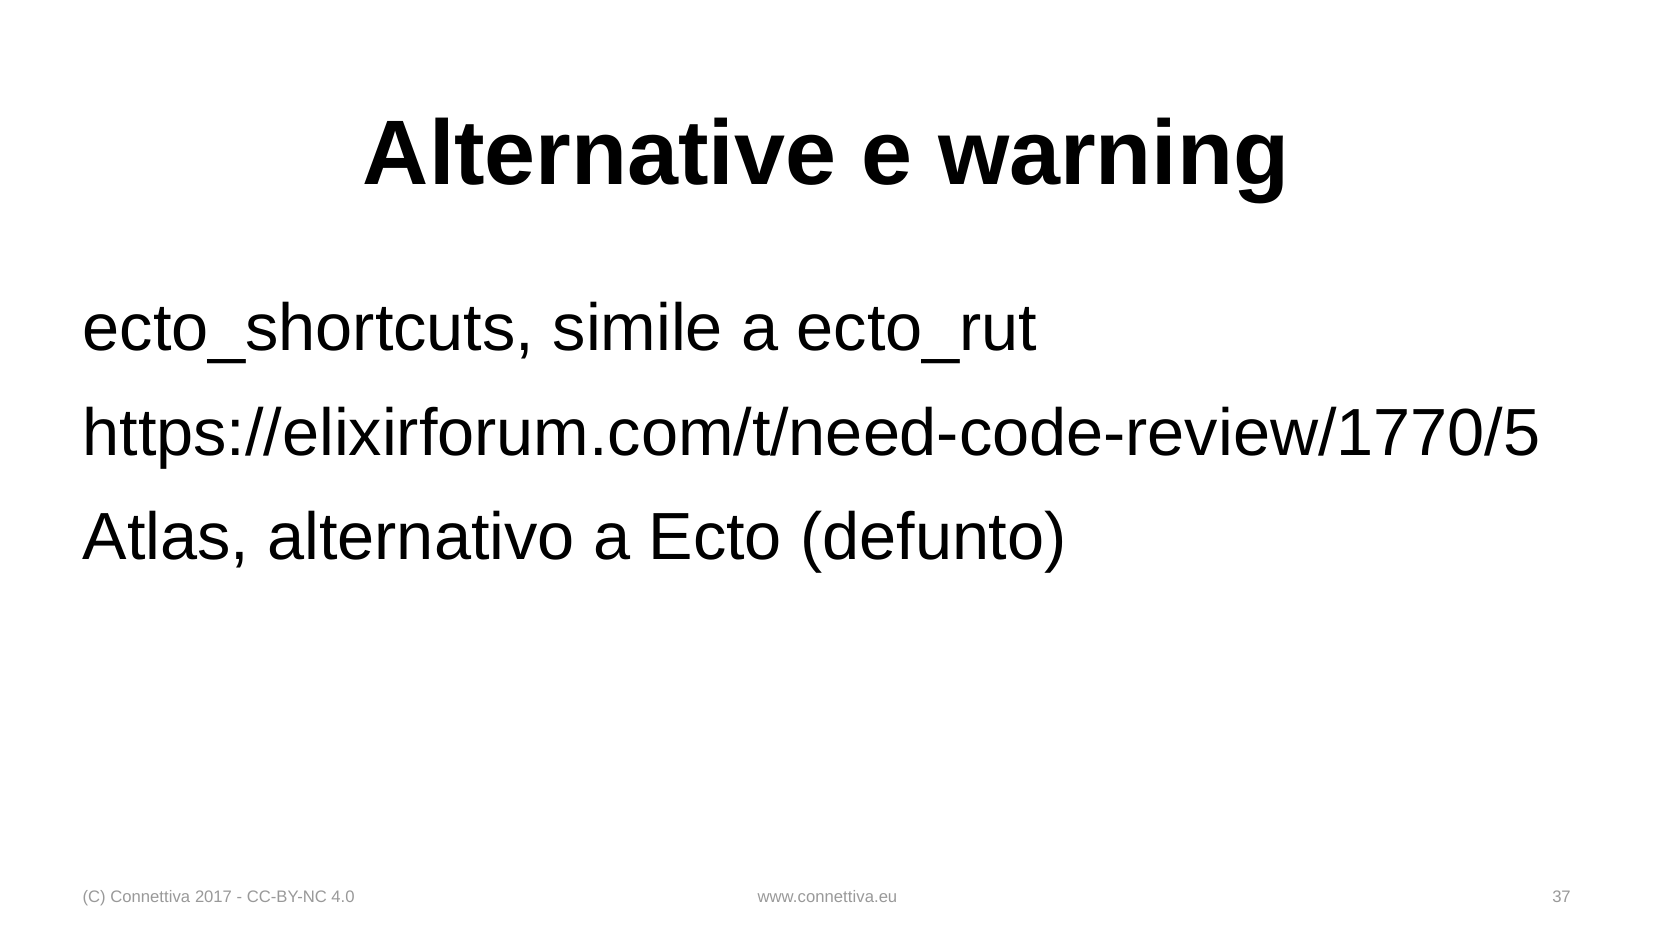

# Alternative e warning
ecto_shortcuts, simile a ecto_rut
https://elixirforum.com/t/need-code-review/1770/5
Atlas, alternativo a Ecto (defunto)
(C) Connettiva 2017 - CC-BY-NC 4.0
www.connettiva.eu
37